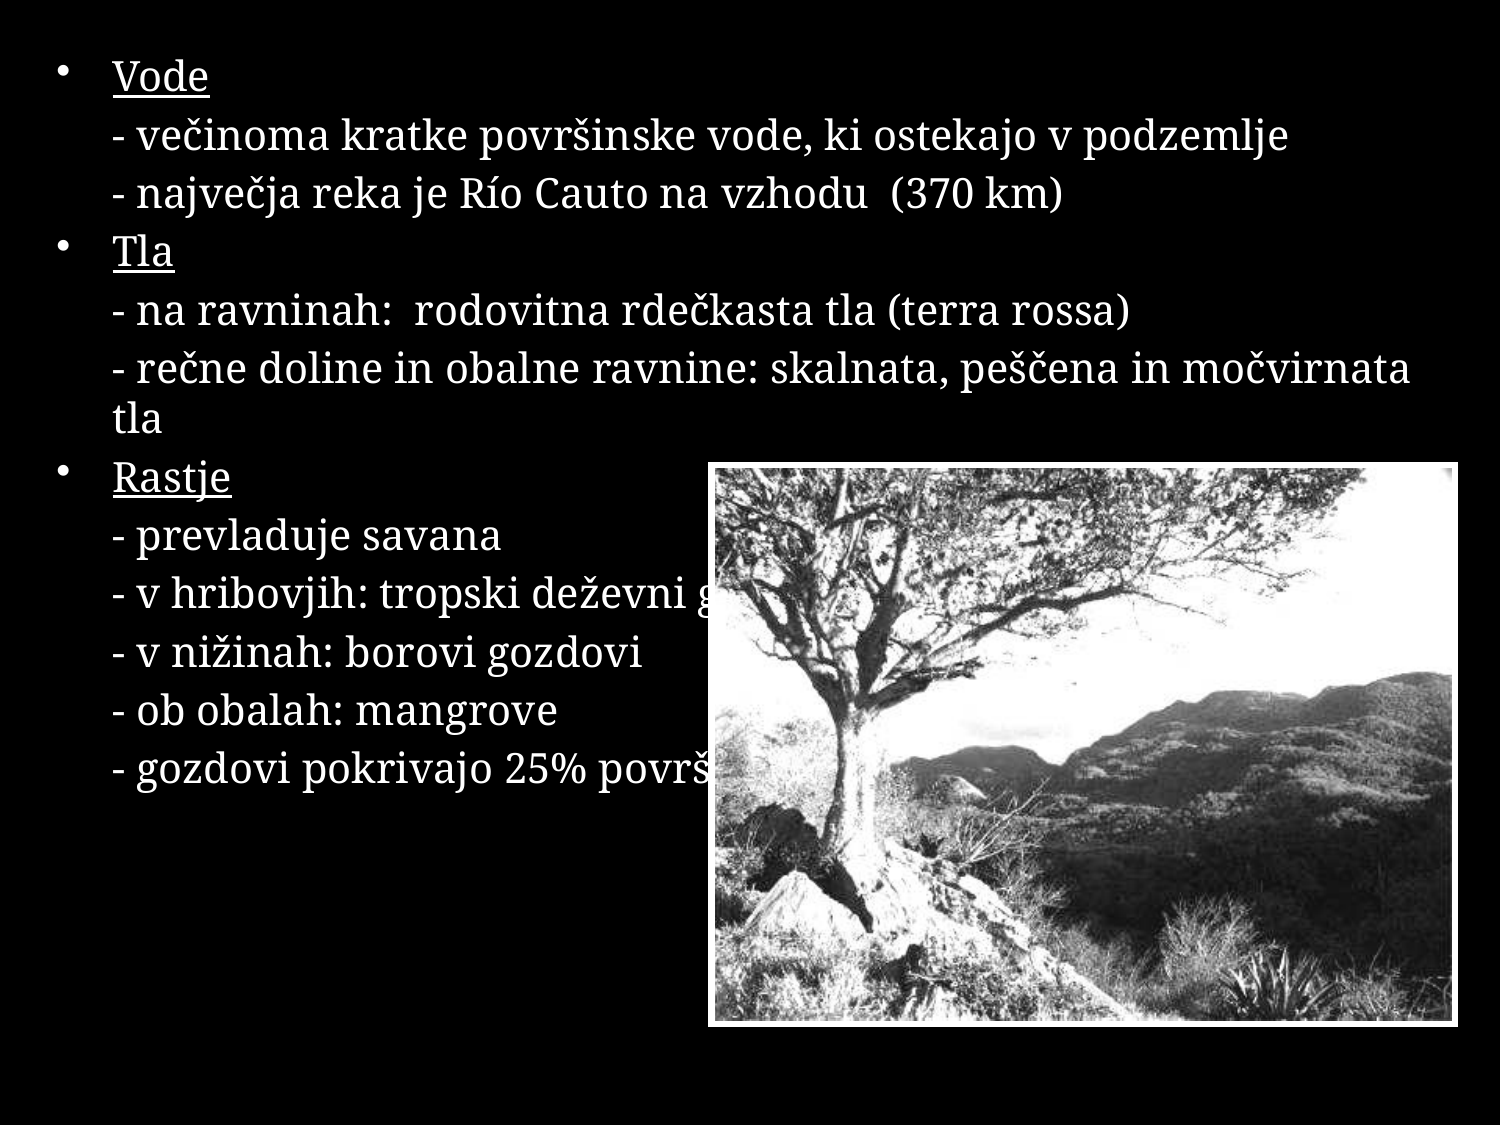

# Vode
	- večinoma kratke površinske vode, ki ostekajo v podzemlje
	- največja reka je Río Cauto na vzhodu (370 km)
Tla
	- na ravninah: rodovitna rdečkasta tla (terra rossa)
	- rečne doline in obalne ravnine: skalnata, peščena in močvirnata tla
Rastje
	- prevladuje savana
	- v hribovjih: tropski deževni gozd
	- v nižinah: borovi gozdovi
	- ob obalah: mangrove
	- gozdovi pokrivajo 25% površine